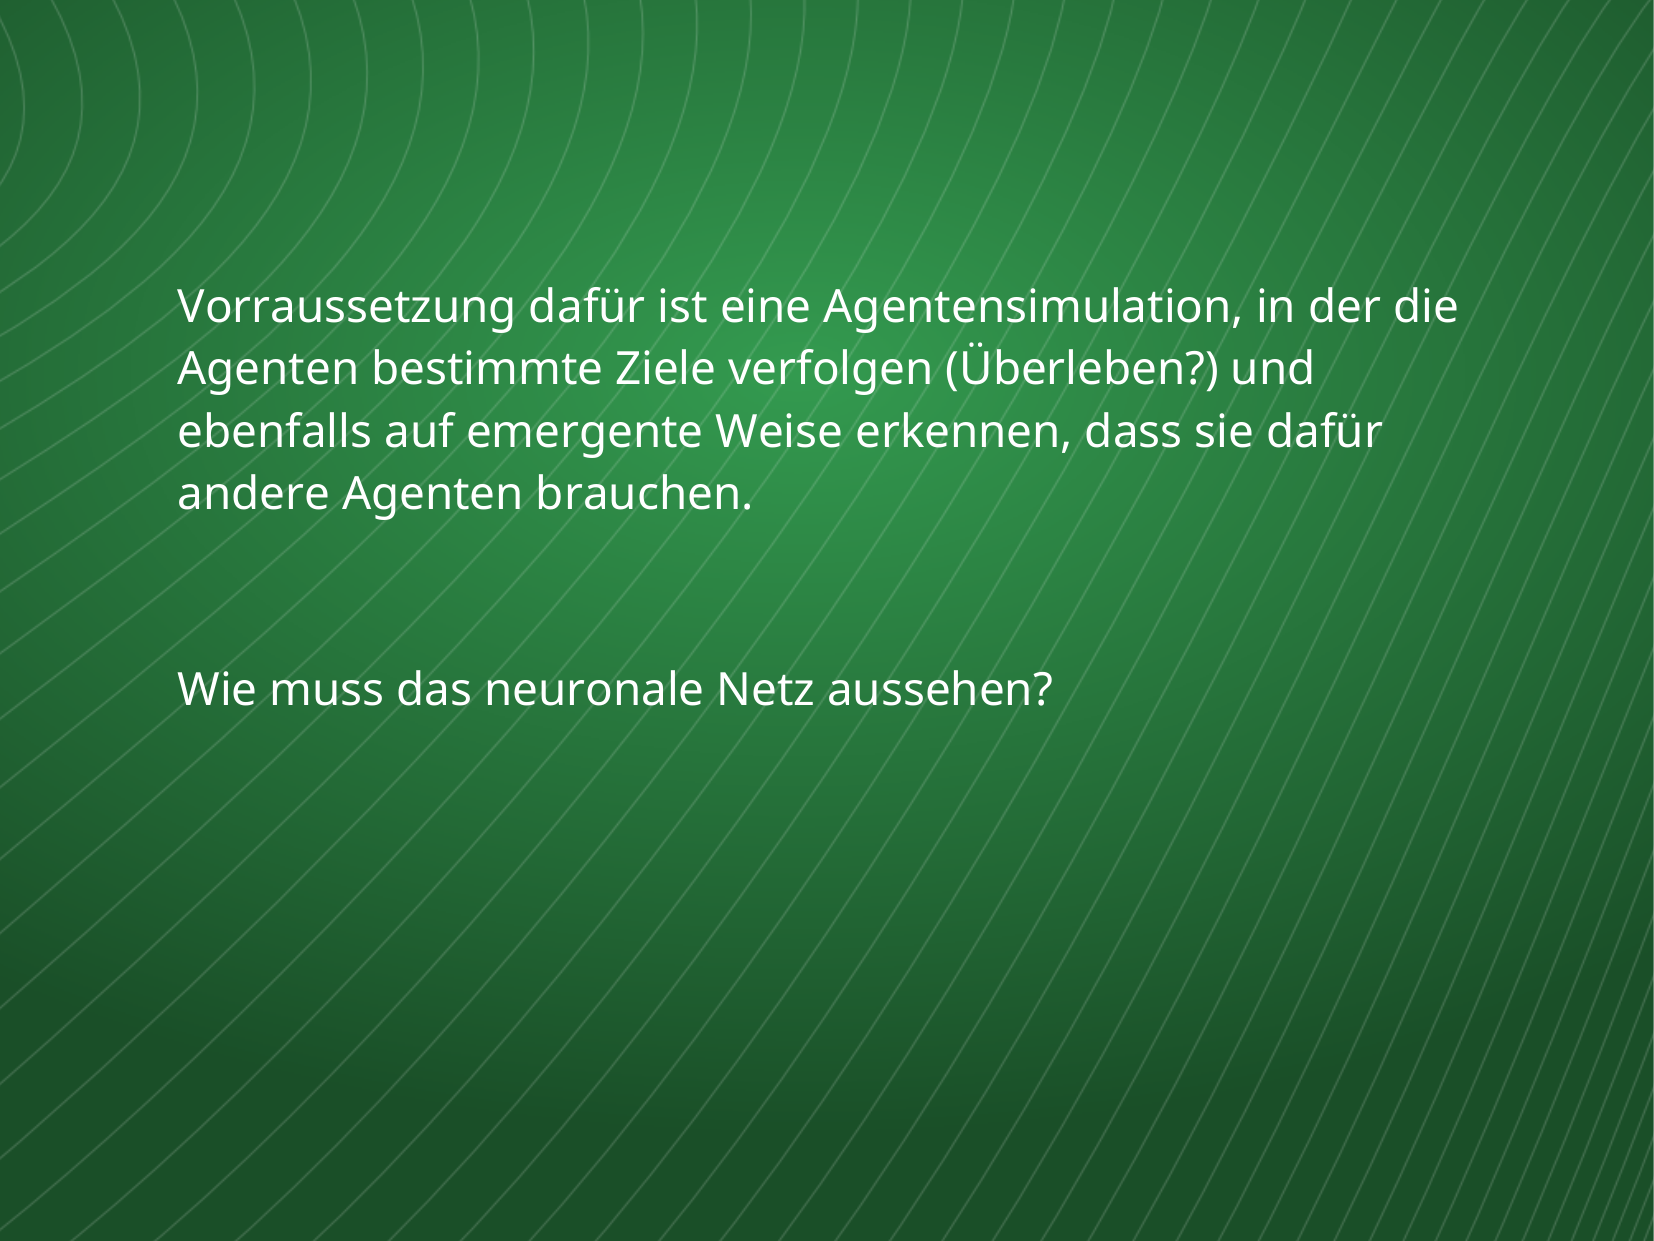

Vorraussetzung dafür ist eine Agentensimulation, in der die Agenten bestimmte Ziele verfolgen (Überleben?) und ebenfalls auf emergente Weise erkennen, dass sie dafür andere Agenten brauchen.
Wie muss das neuronale Netz aussehen?